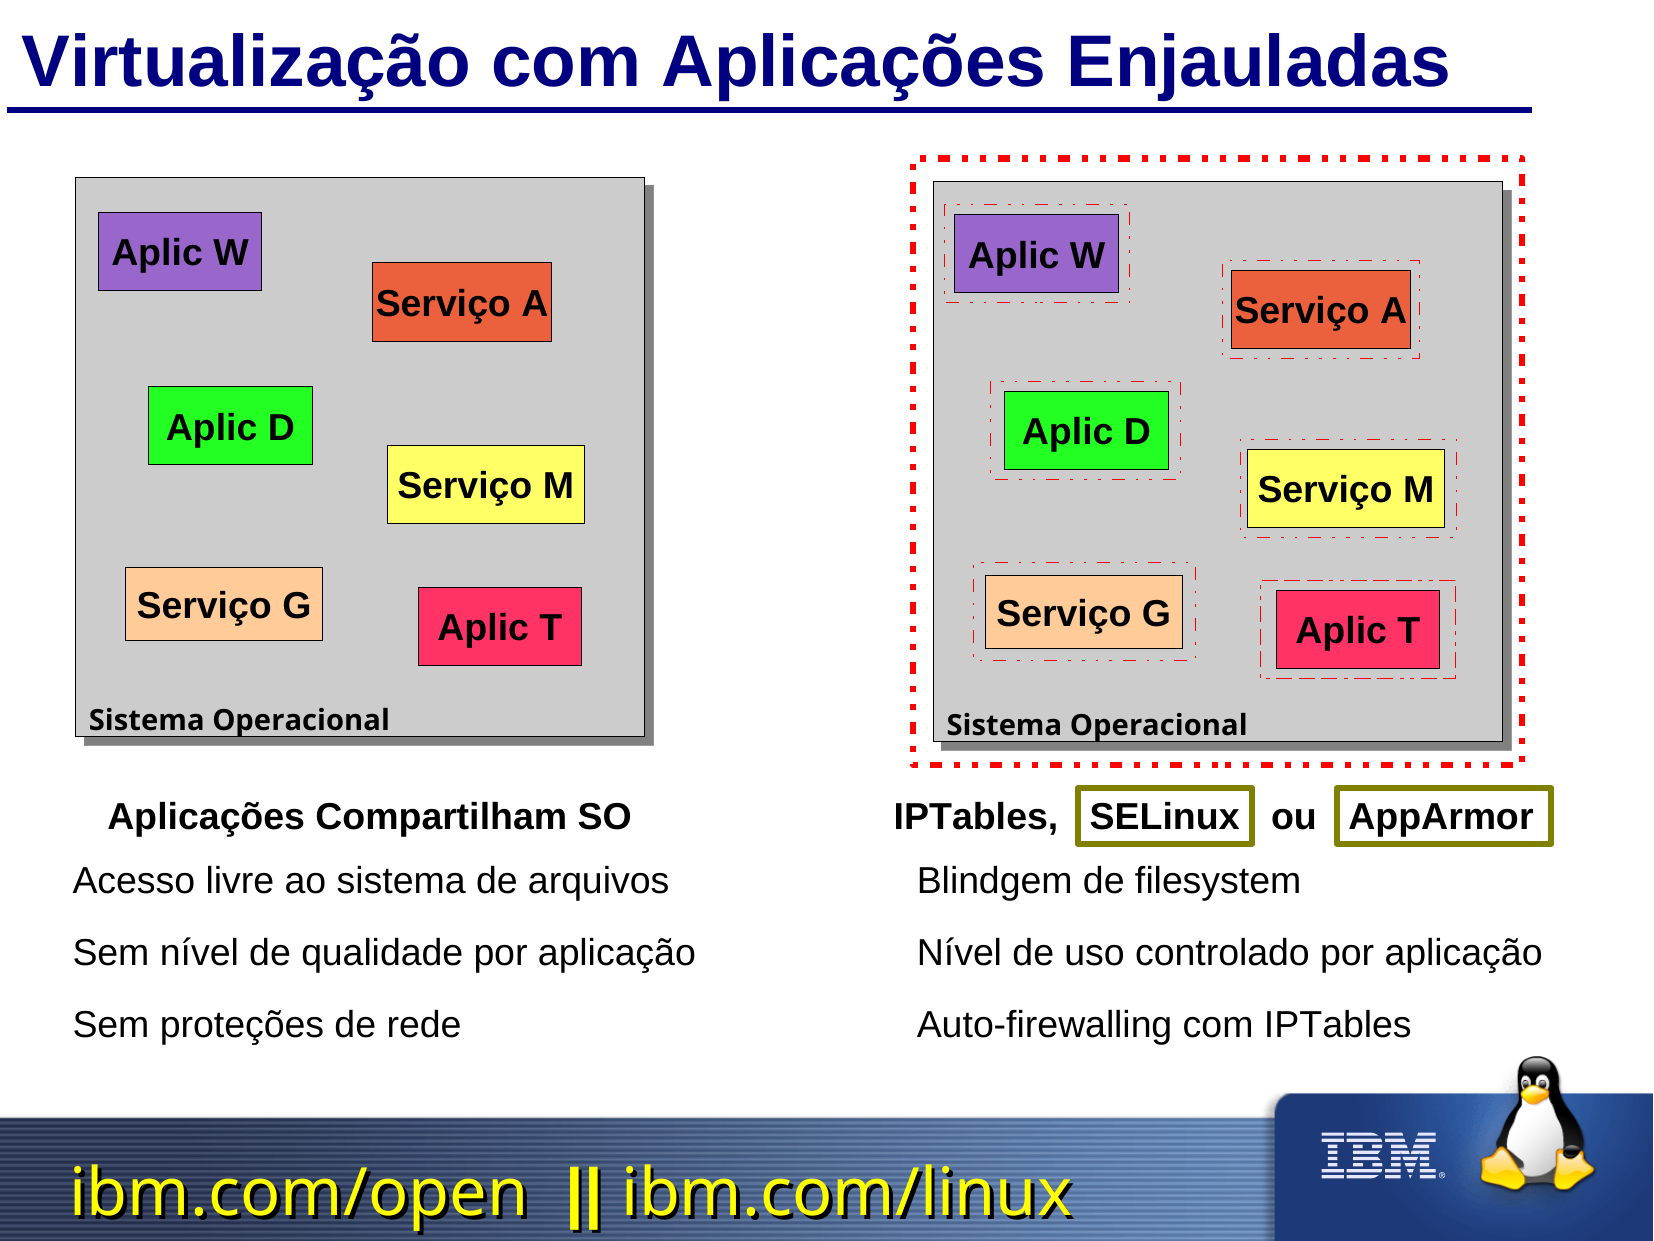

Virtualização com Aplicações Enjauladas
Aplic W
Serviço A
Aplic D
Serviço M
Serviço G
Aplic T
Sistema Operacional
IPTables, SELinux ou AppArmor
Blindgem de filesystem
Nível de uso controlado por aplicação
Auto-firewalling com IPTables
Aplic W
Serviço A
Aplic D
Serviço M
Serviço G
Aplic T
Sistema Operacional
Aplicações Compartilham SO
# Acesso livre ao sistema de arquivos
Sem nível de qualidade por aplicação
Sem proteções de rede